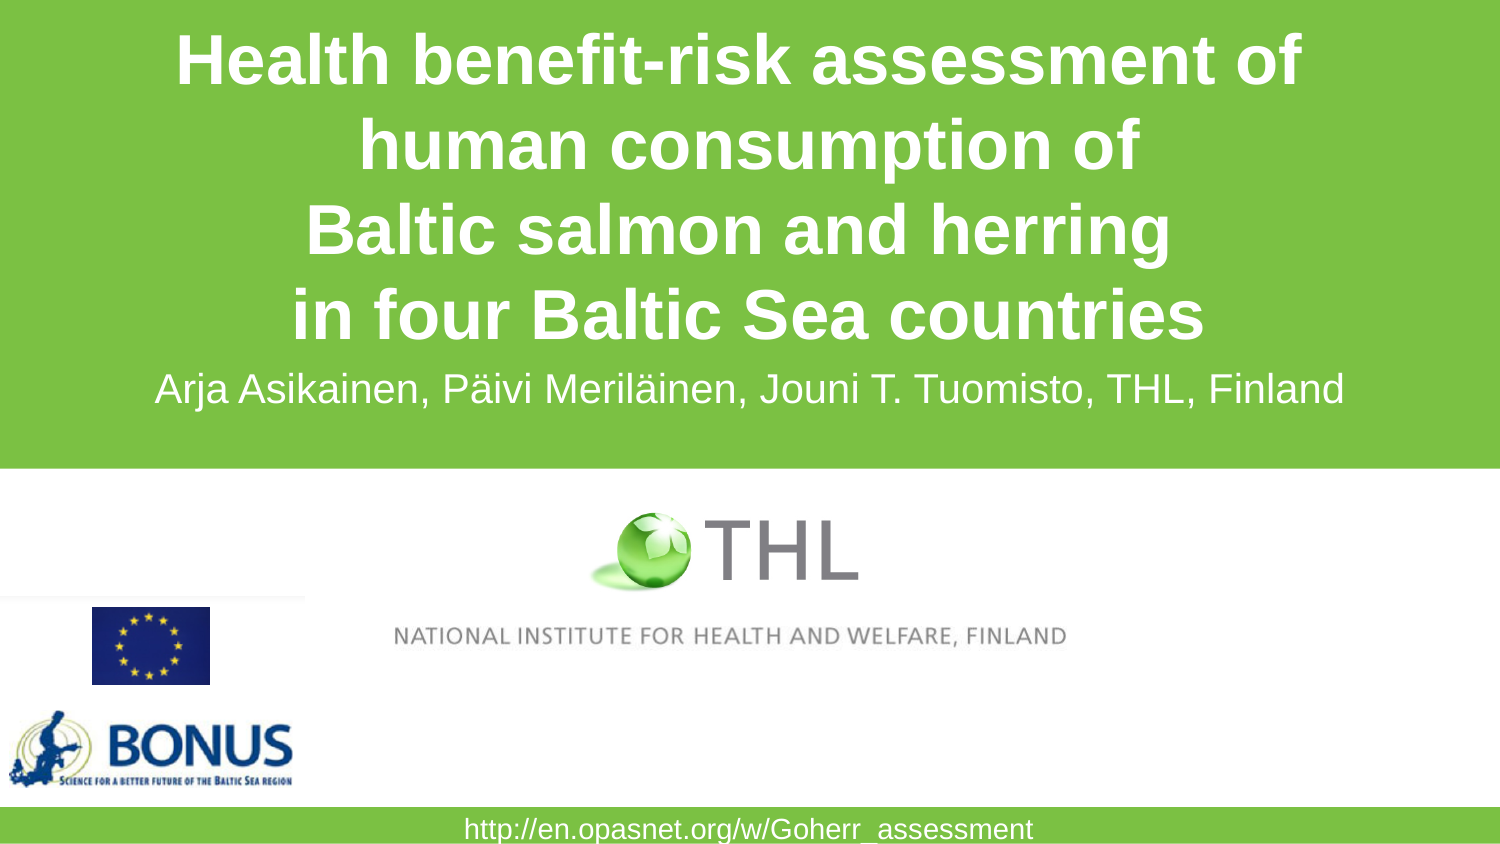

# Health benefit-risk assessment of human consumption of Baltic salmon and herring in four Baltic Sea countries
Arja Asikainen, Päivi Meriläinen, Jouni T. Tuomisto, THL, Finland